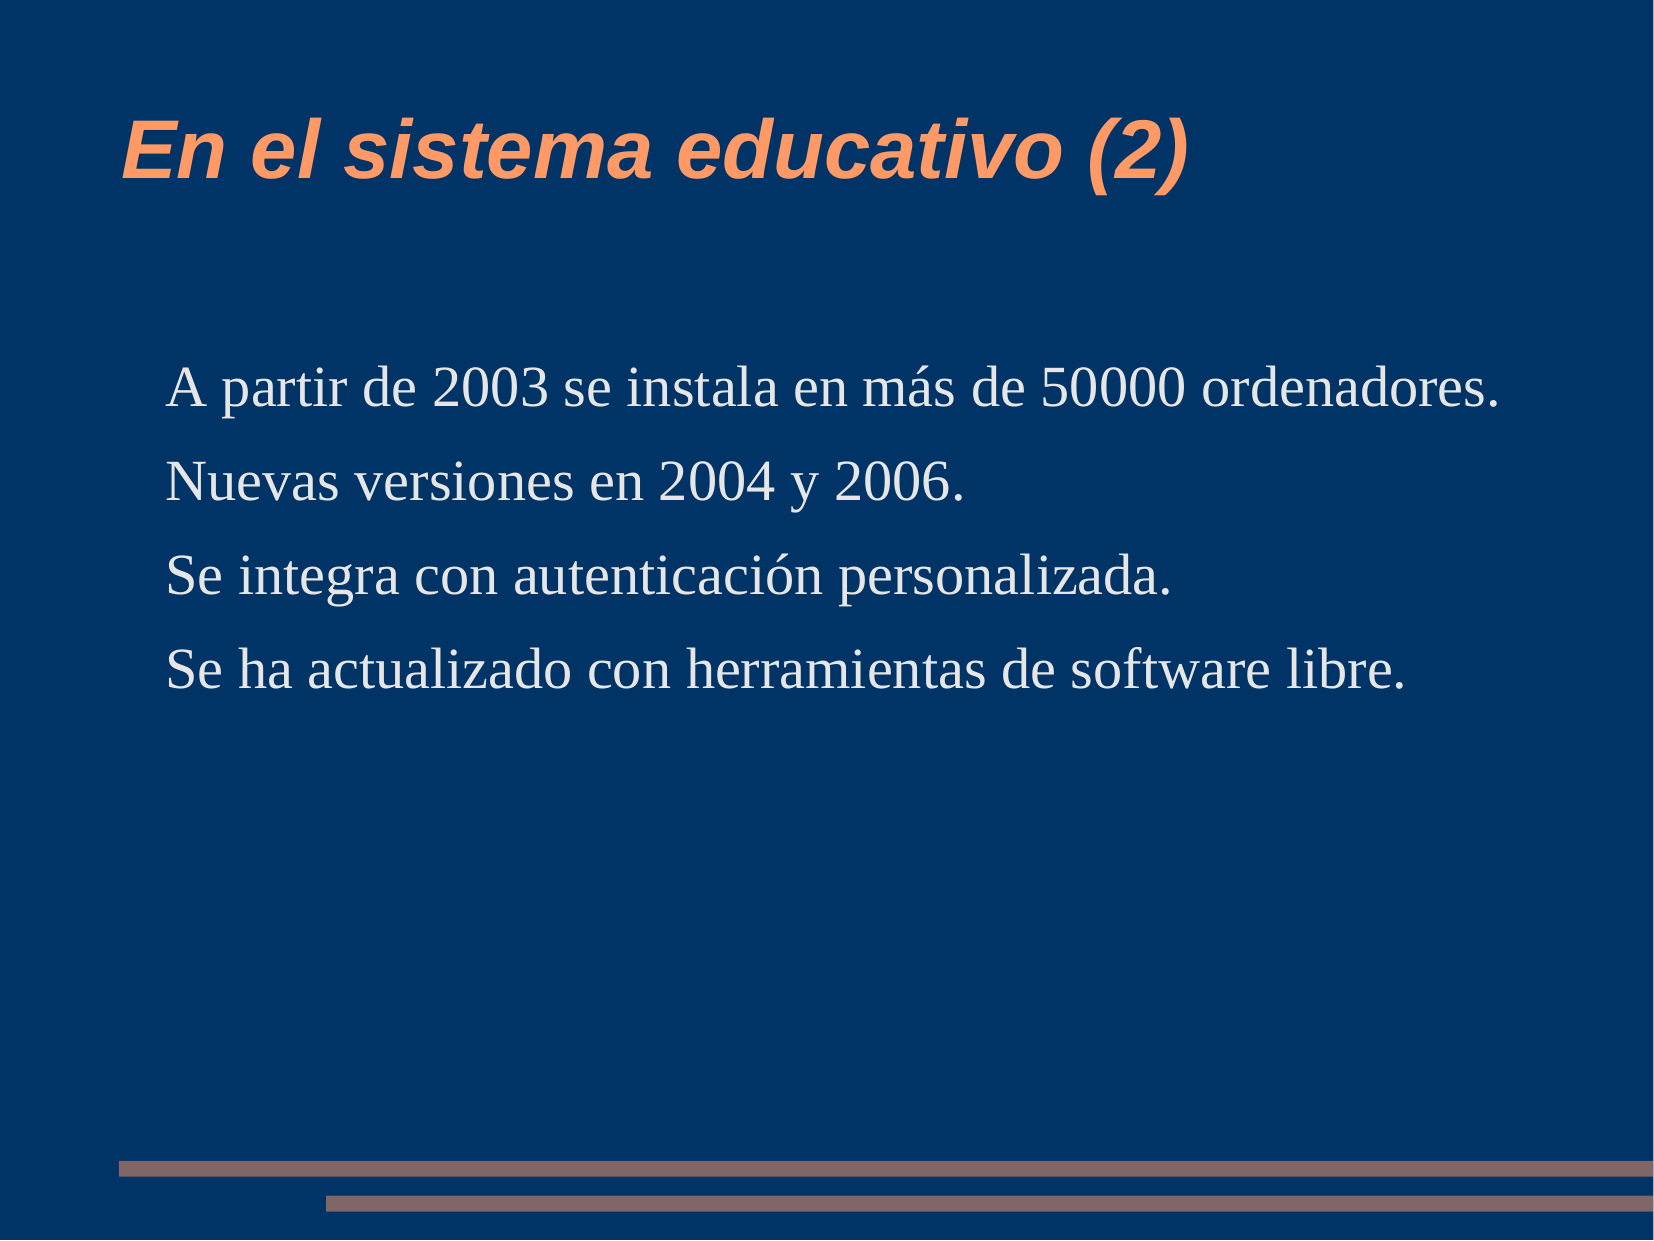

# En el sistema educativo (2)
A partir de 2003 se instala en más de 50000 ordenadores.
Nuevas versiones en 2004 y 2006.
Se integra con autenticación personalizada.
Se ha actualizado con herramientas de software libre.